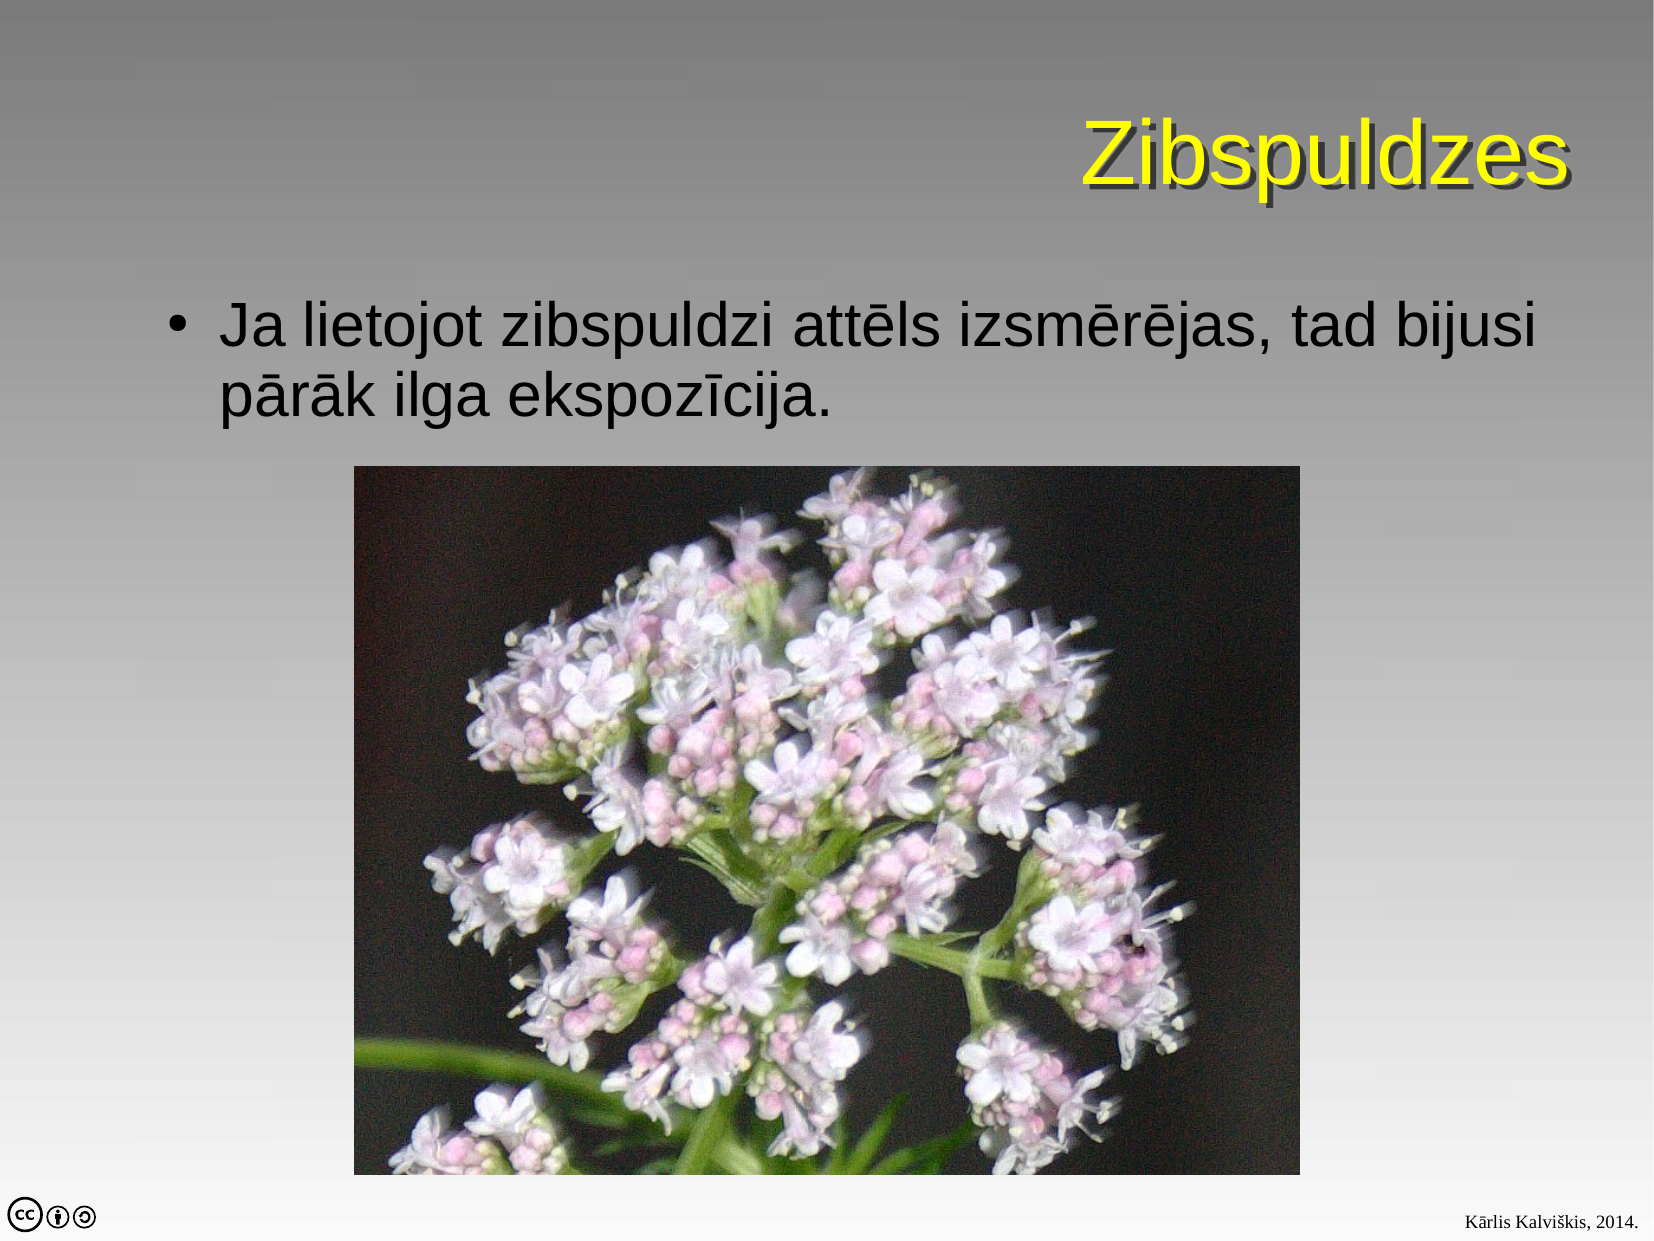

# Zibspuldzes
Ja lietojot zibspuldzi attēls izsmērējas, tad bijusi pārāk ilga ekspozīcija.